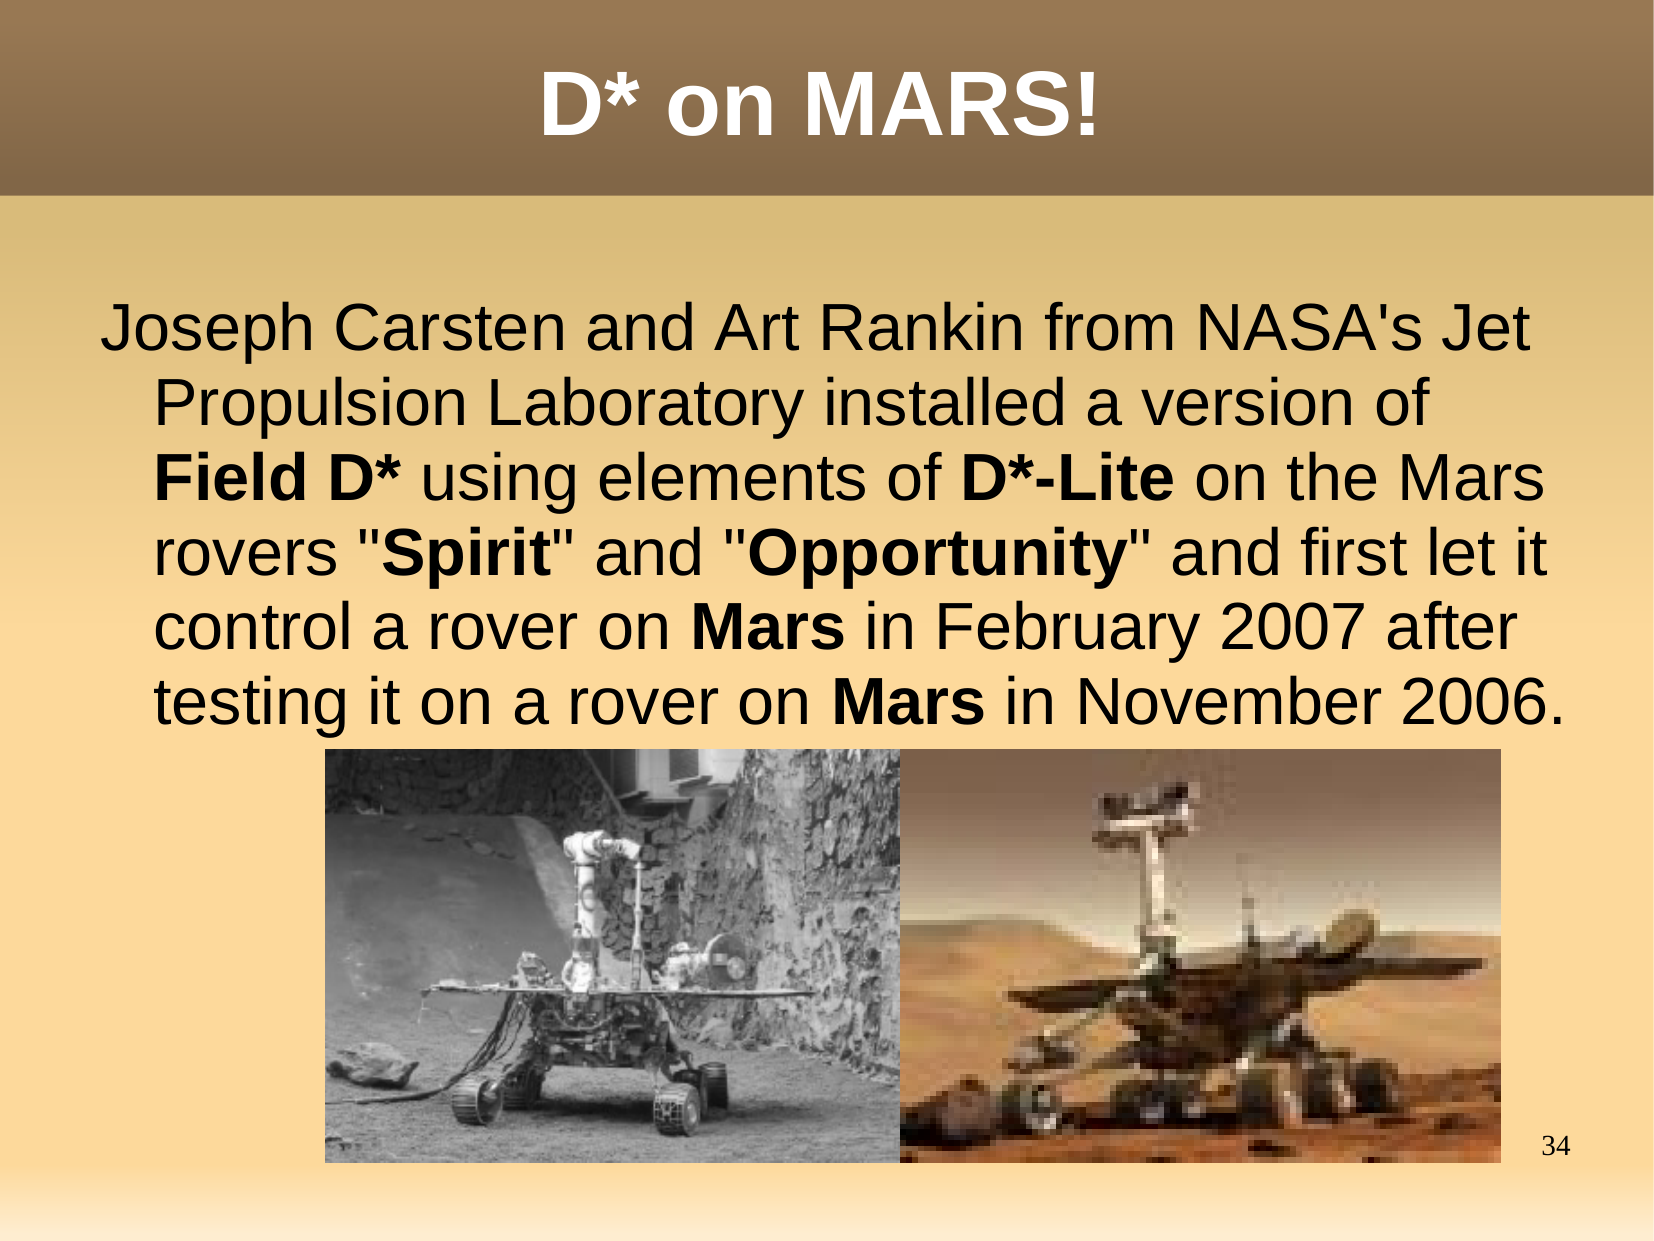

# D* on MARS!
Joseph Carsten and Art Rankin from NASA's Jet Propulsion Laboratory installed a version of Field D* using elements of D*-Lite on the Mars rovers "Spirit" and "Opportunity" and first let it control a rover on Mars in February 2007 after testing it on a rover on Mars in November 2006.
34